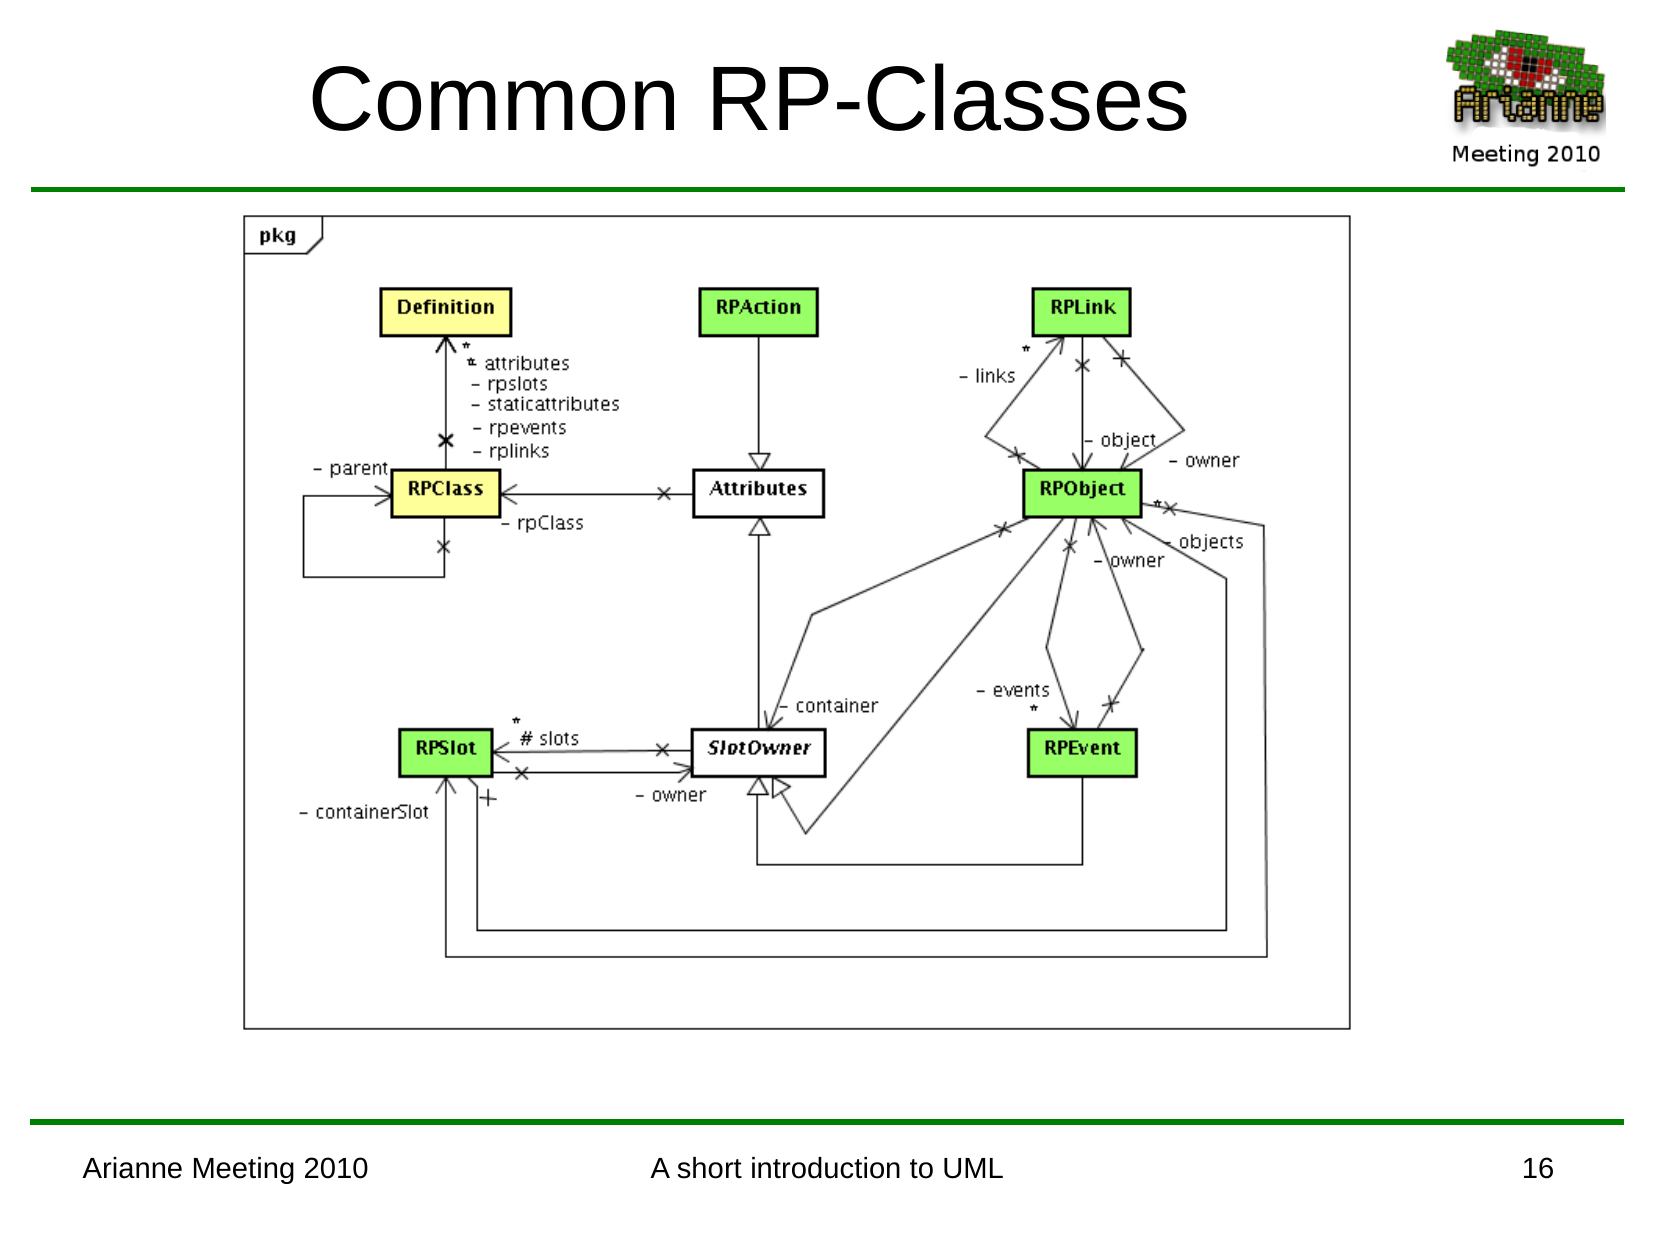

# Common RP-Classes
2010-03-13
A short introduction to UML
16